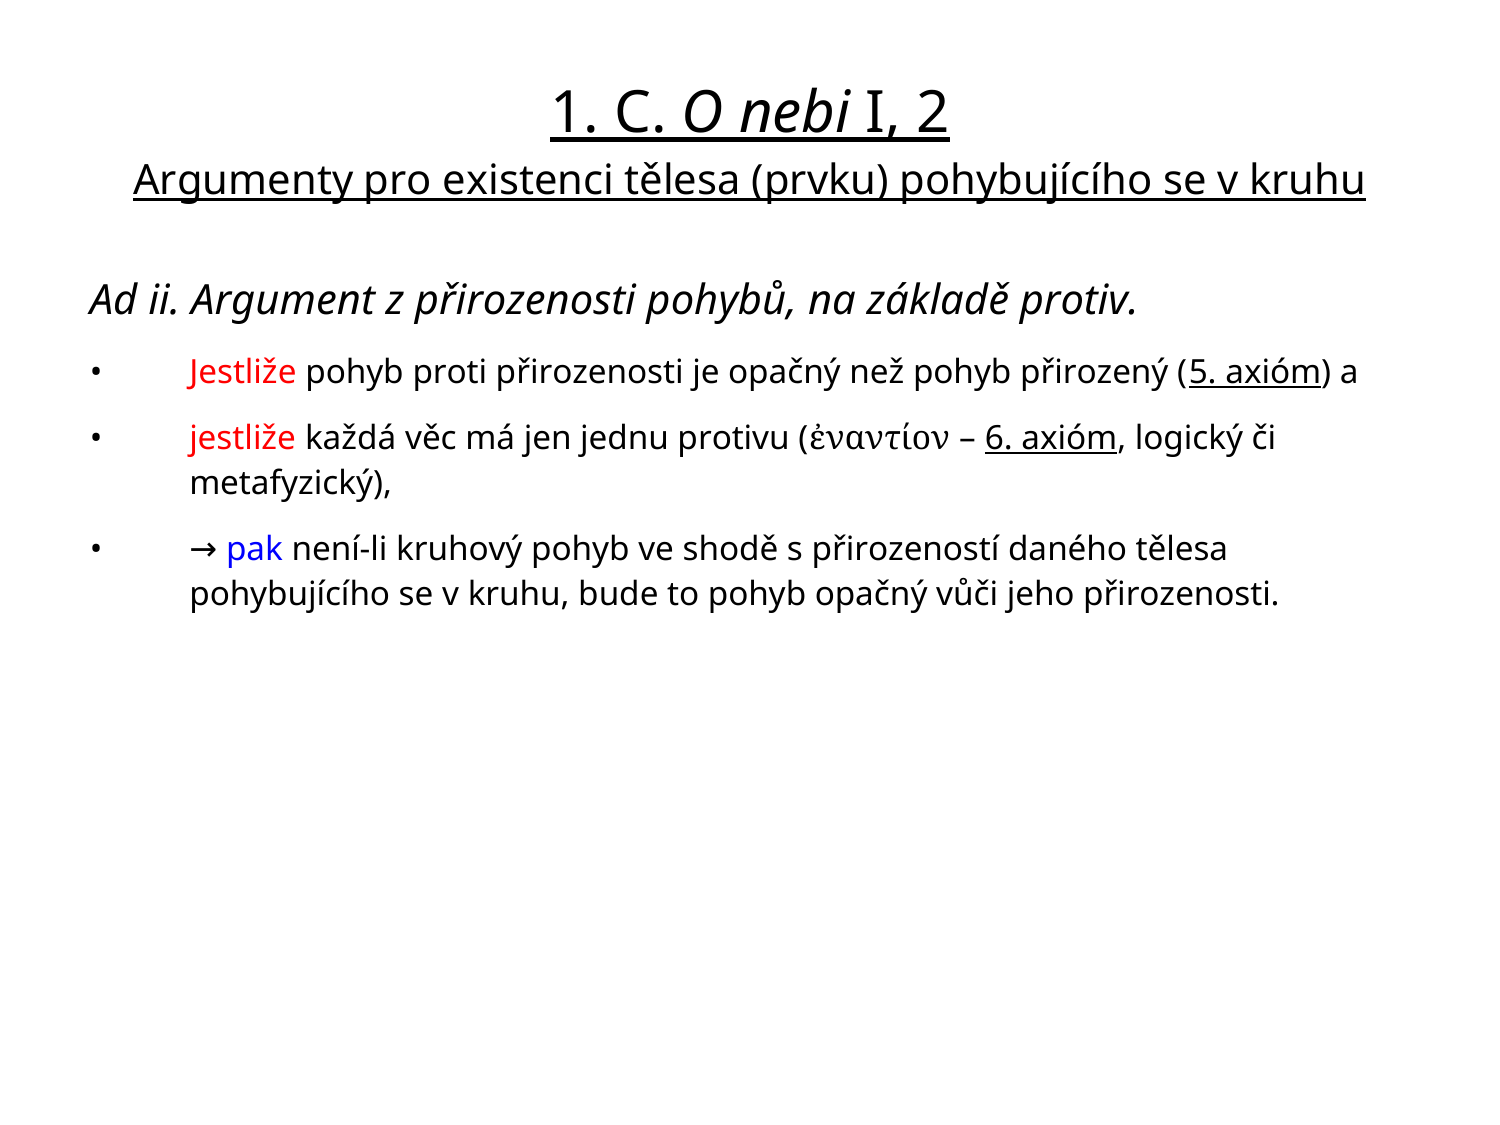

# 1. C. O nebi I, 2 Argumenty pro existenci tělesa (prvku) pohybujícího se v kruhu
Ad ii. Argument z přirozenosti pohybů, na základě protiv.
Jestliže pohyb proti přirozenosti je opačný než pohyb přirozený (5. axióm) a
jestliže každá věc má jen jednu protivu (ἐναντίον – 6. axióm, logický či metafyzický),
→ pak není-li kruhový pohyb ve shodě s přirozeností daného tělesa pohybujícího se v kruhu, bude to pohyb opačný vůči jeho přirozenosti.